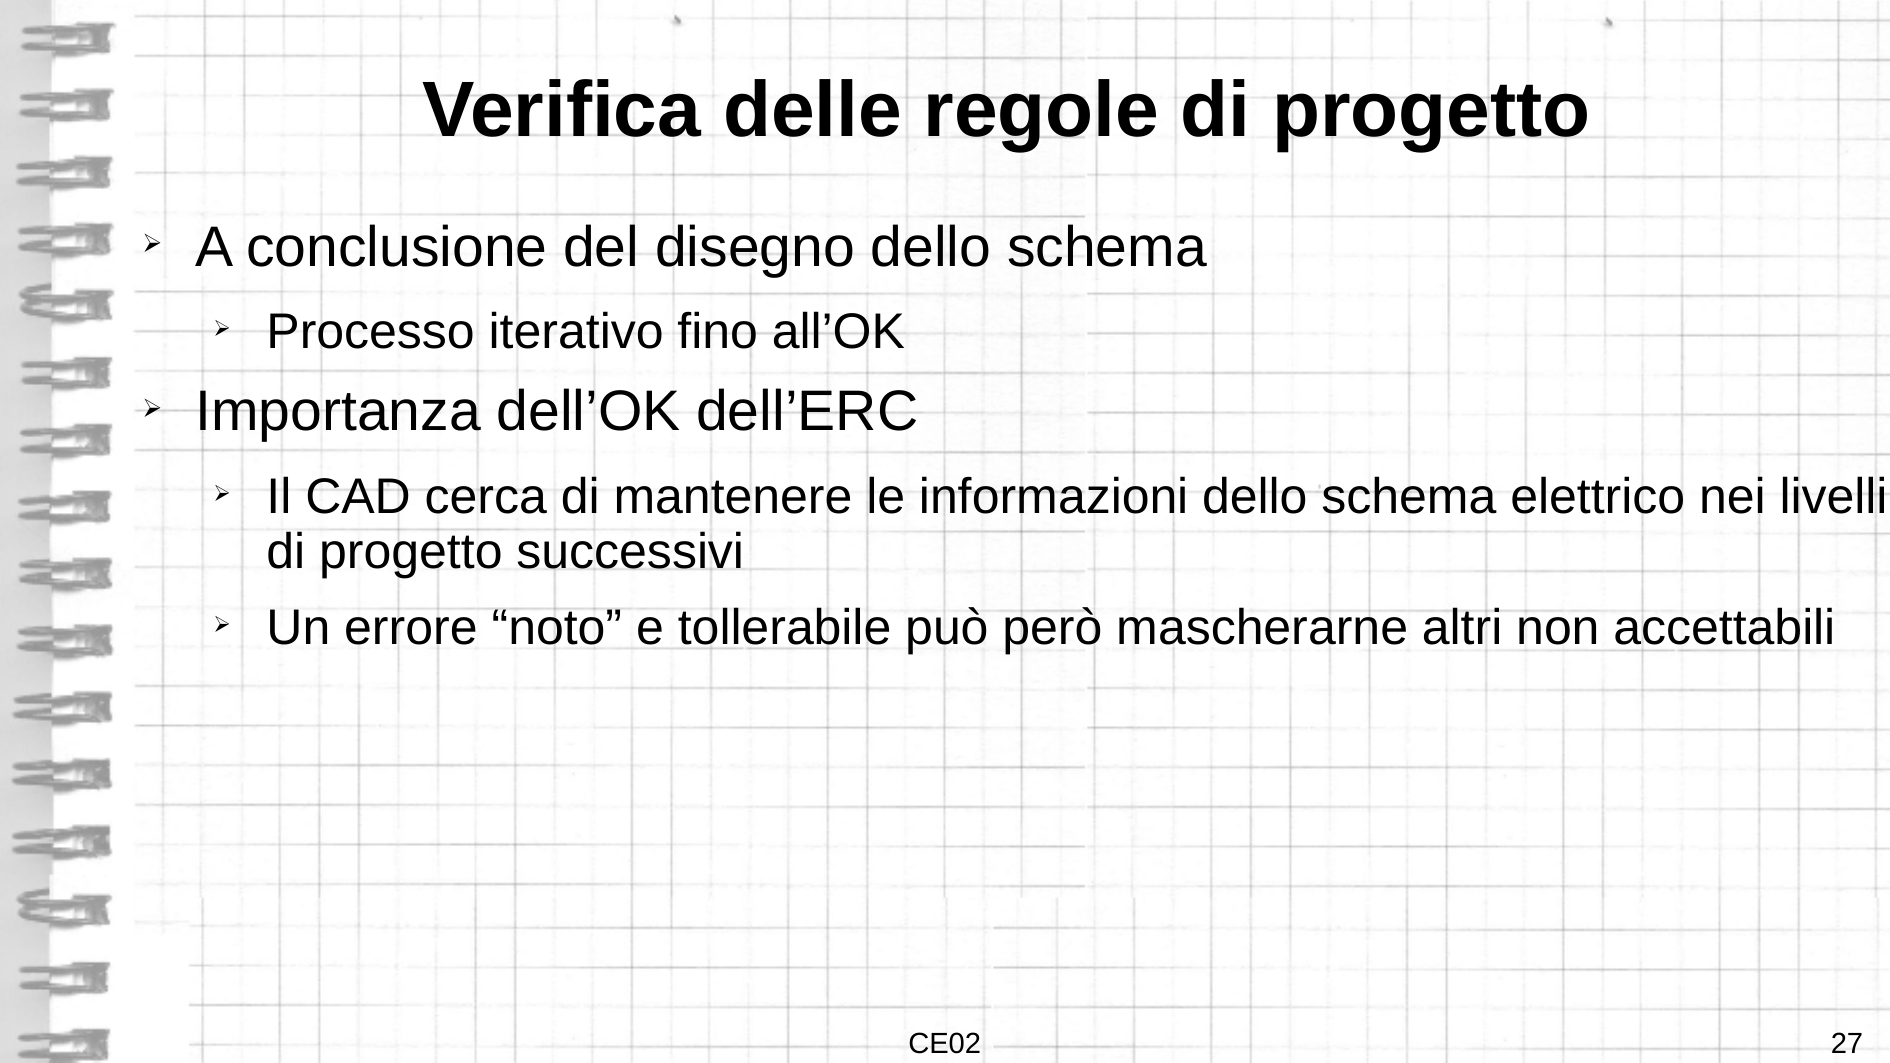

# Verifica delle regole di progetto
A conclusione del disegno dello schema
Processo iterativo fino all’OK
Importanza dell’OK dell’ERC
Il CAD cerca di mantenere le informazioni dello schema elettrico nei livelli di progetto successivi
Un errore “noto” e tollerabile può però mascherarne altri non accettabili
CE02
27